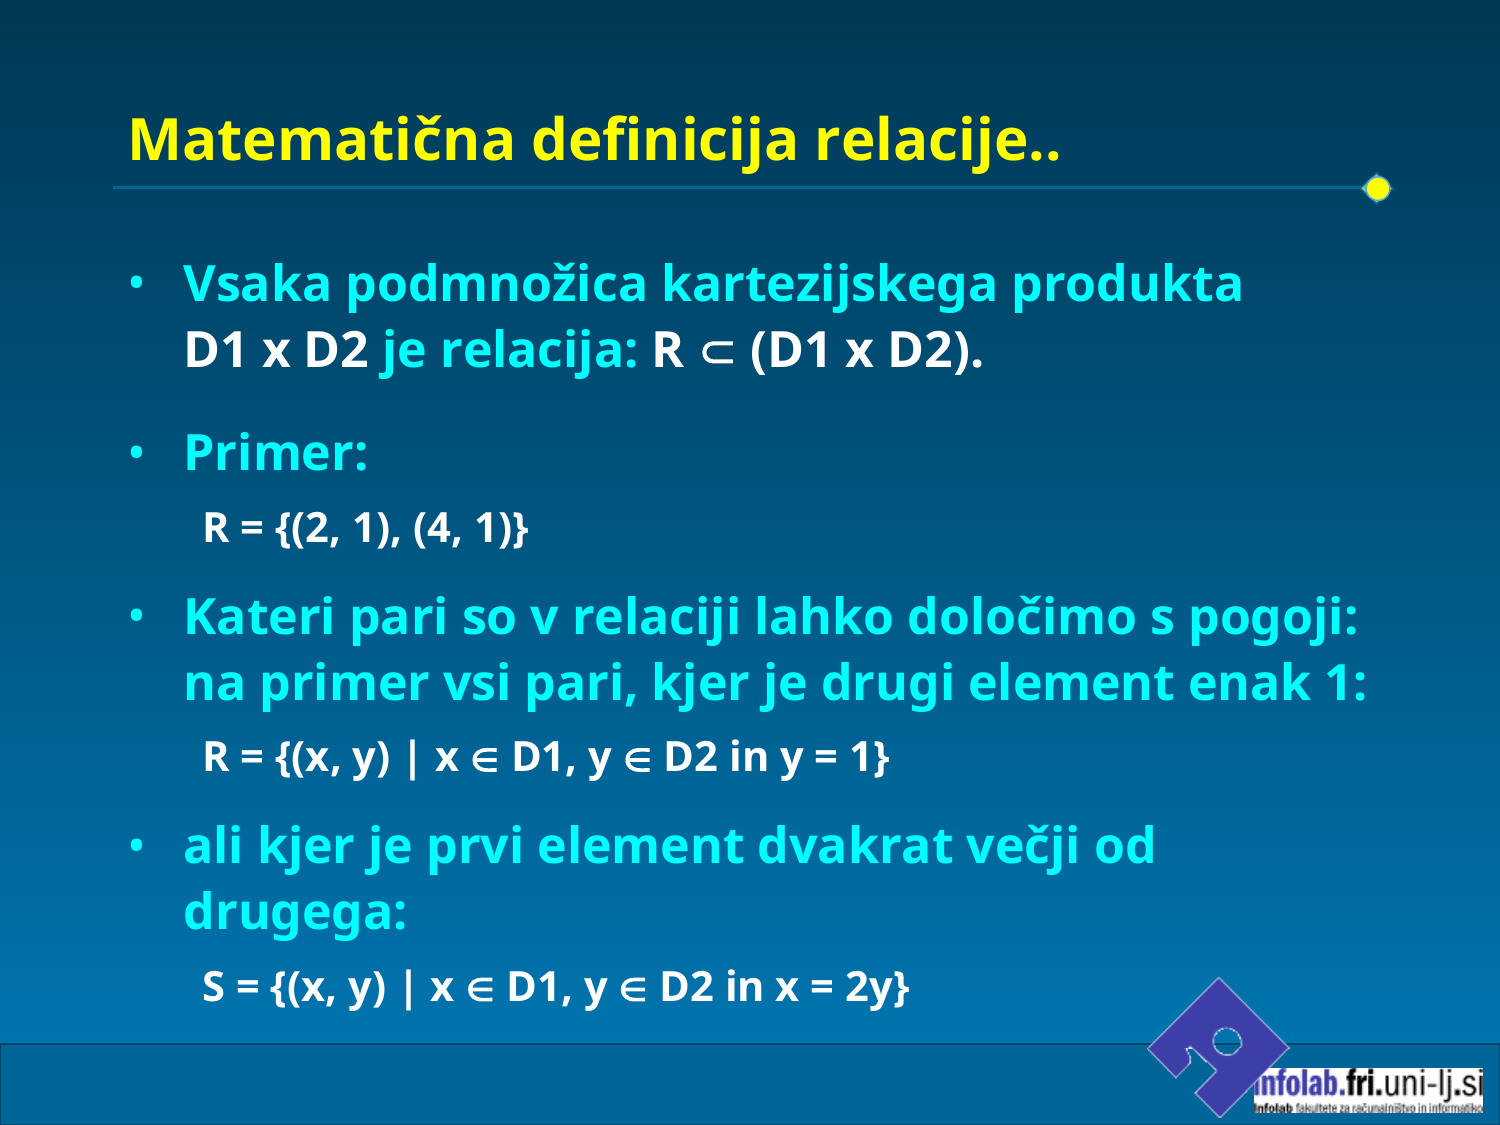

# Matematična definicija relacije..
Vsaka podmnožica kartezijskega produkta
D1 x D2 je relacija: R  (D1 x D2).
Primer:
R = {(2, 1), (4, 1)}
Kateri pari so v relaciji lahko določimo s pogoji: na primer vsi pari, kjer je drugi element enak 1:
R = {(x, y) | x  D1, y  D2 in y = 1}
ali kjer je prvi element dvakrat večji od drugega:
S = {(x, y) | x  D1, y  D2 in x = 2y}